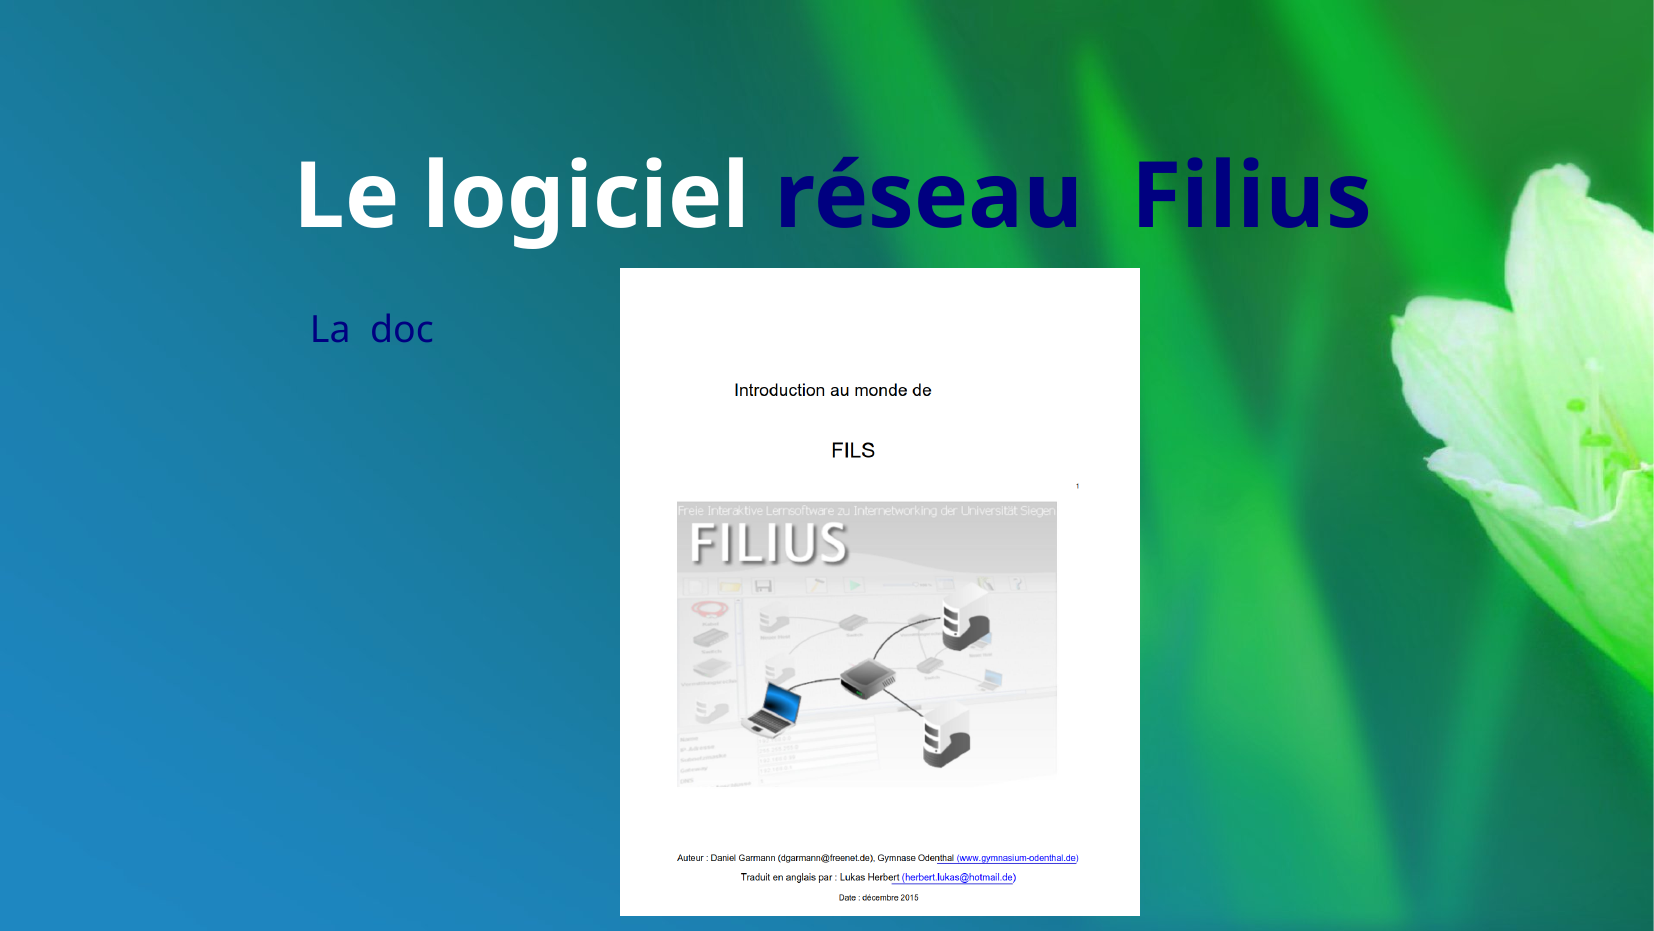

# Le logiciel réseau Filius
La doc